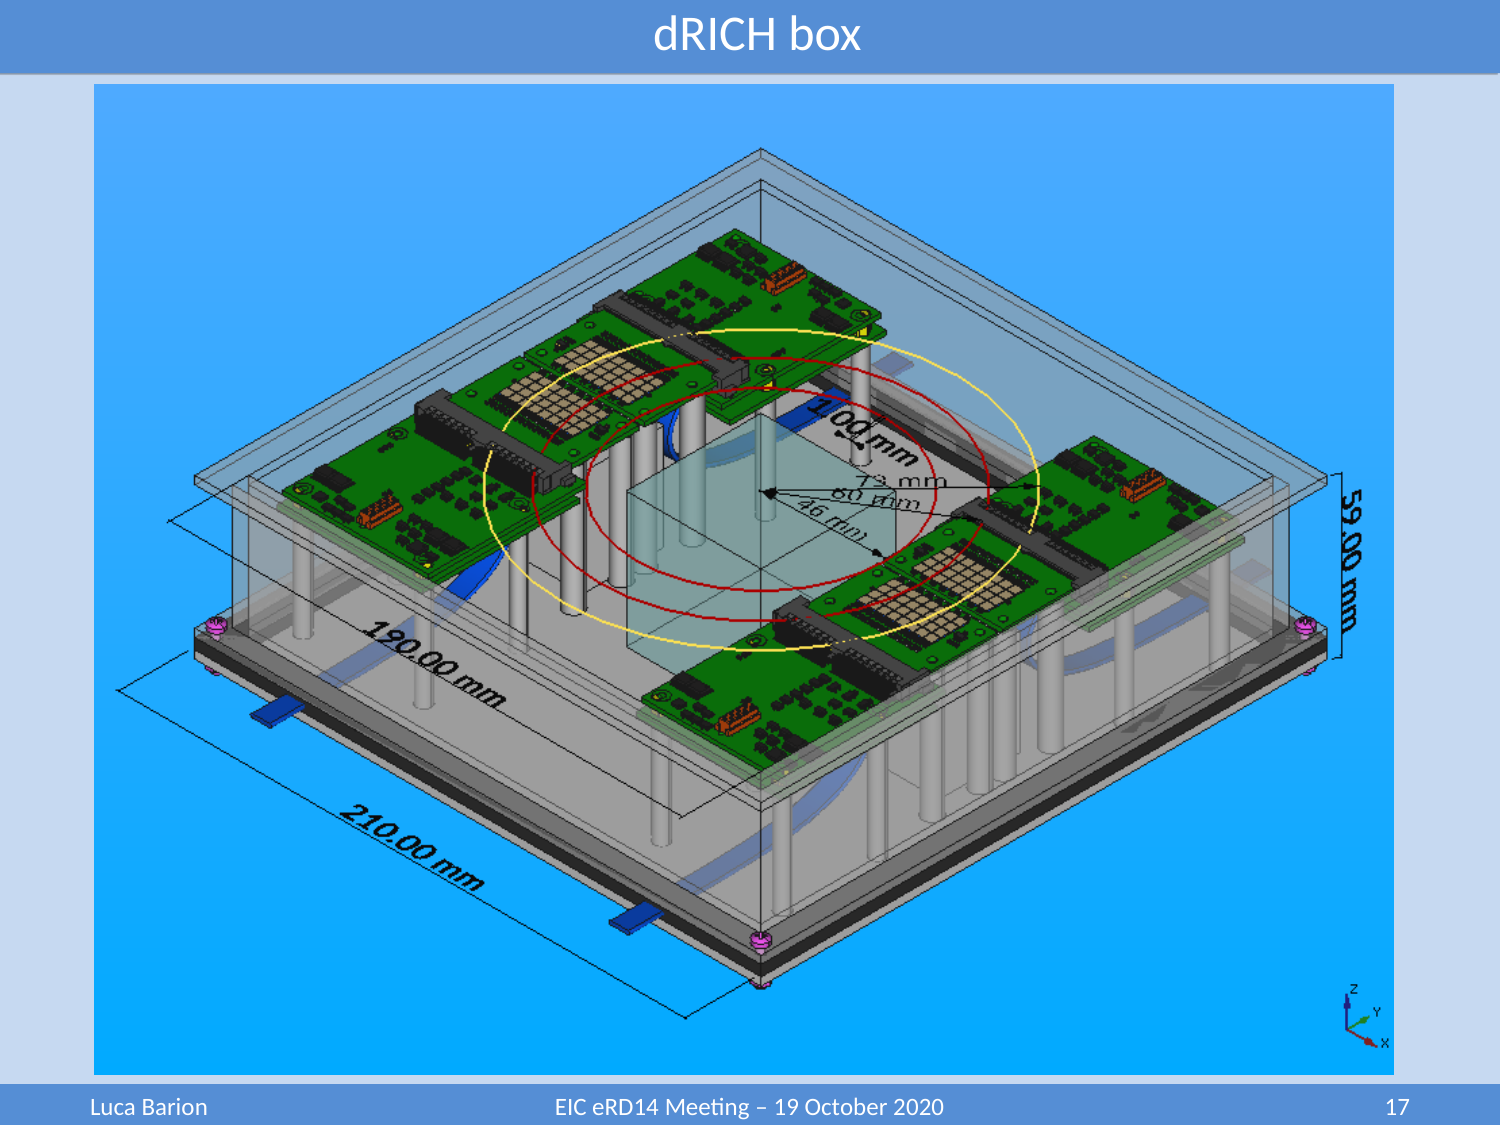

dRICH box
Luca Barion
EIC eRD14 Meeting – 19 October 2020